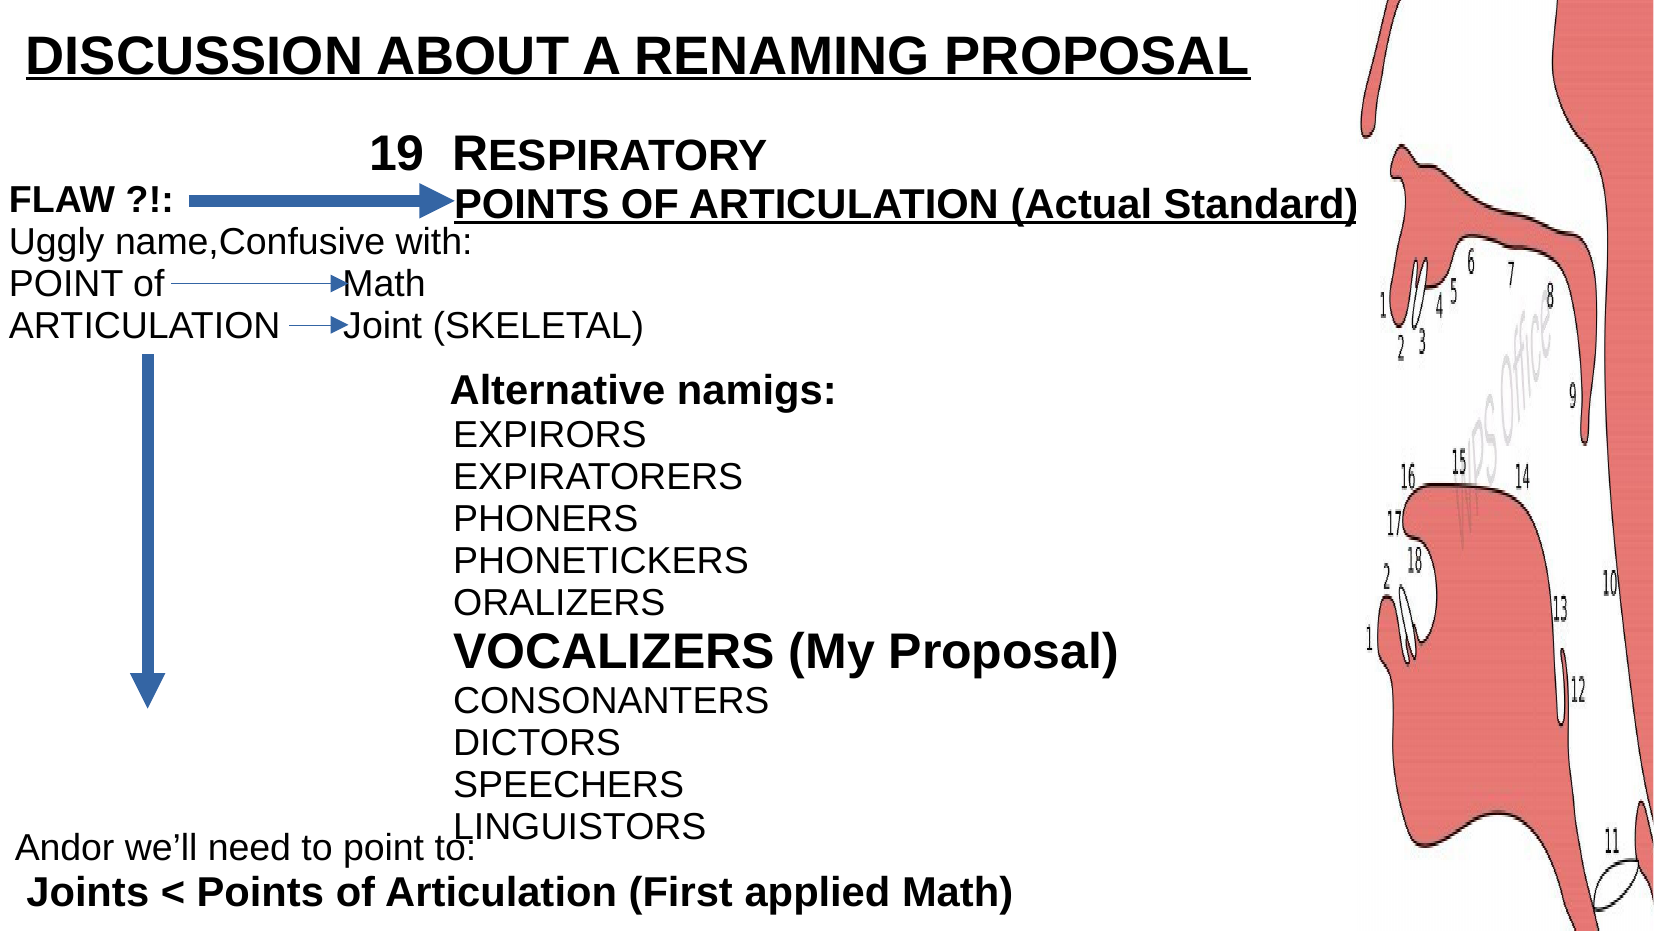

DISCUSSION ABOUT A RENAMING PROPOSAL
19 RESPIRATORY
 POINTS OF ARTICULATION (Actual Standard)
 Alternative namigs:
 EXPIRORS
 EXPIRATORERS
 PHONERS
 PHONETICKERS
 ORALIZERS
 VOCALIZERS (My Proposal)
 CONSONANTERS
 DICTORS
 SPEECHERS
 LINGUISTORS
FLAW ?!:
Uggly name,Confusive with:
POINT of Math
ARTICULATION Joint (SKELETAL)
Andor we’ll need to point to:
 Joints < Points of Articulation (First applied Math)